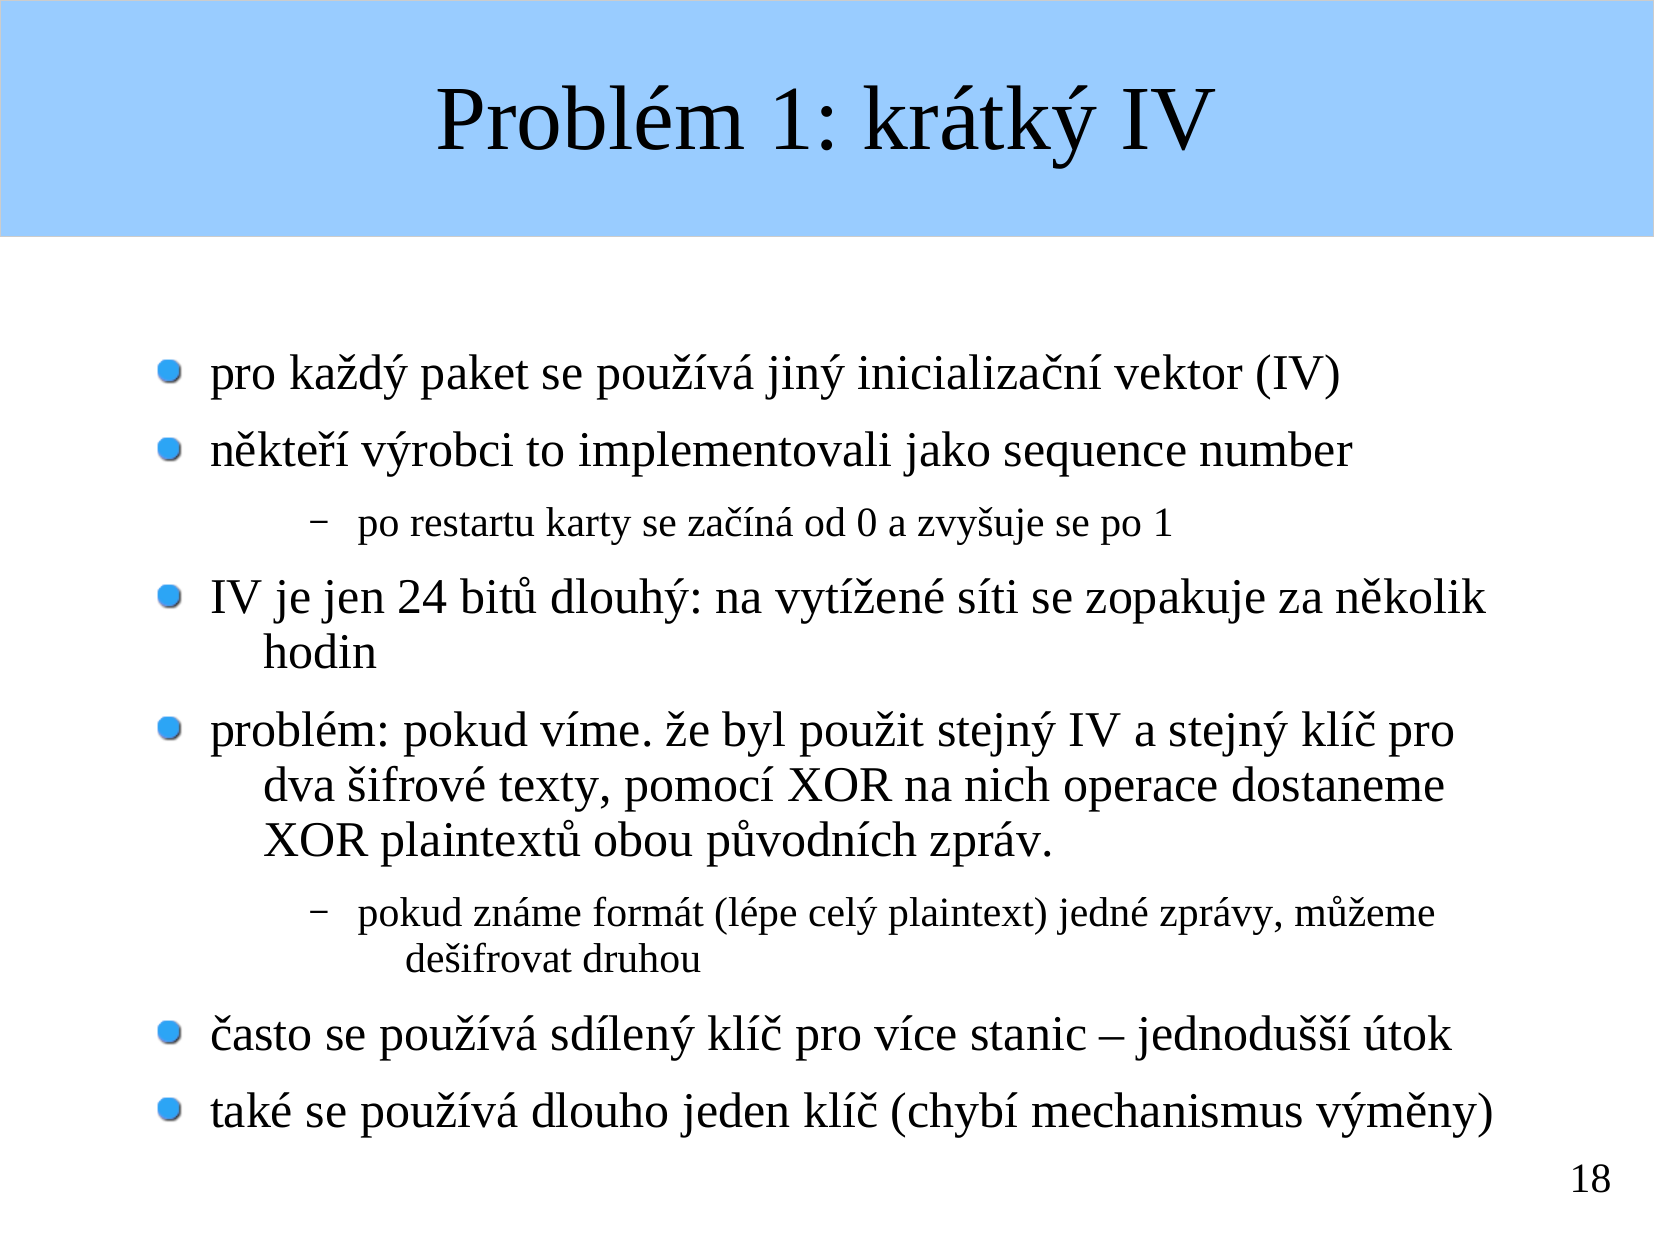

# Problém 1: krátký IV
pro každý paket se používá jiný inicializační vektor (IV)
někteří výrobci to implementovali jako sequence number
po restartu karty se začíná od 0 a zvyšuje se po 1
IV je jen 24 bitů dlouhý: na vytížené síti se zopakuje za několik hodin
problém: pokud víme. že byl použit stejný IV a stejný klíč pro dva šifrové texty, pomocí XOR na nich operace dostaneme XOR plaintextů obou původních zpráv.
pokud známe formát (lépe celý plaintext) jedné zprávy, můžeme dešifrovat druhou
často se používá sdílený klíč pro více stanic – jednodušší útok
také se používá dlouho jeden klíč (chybí mechanismus výměny)